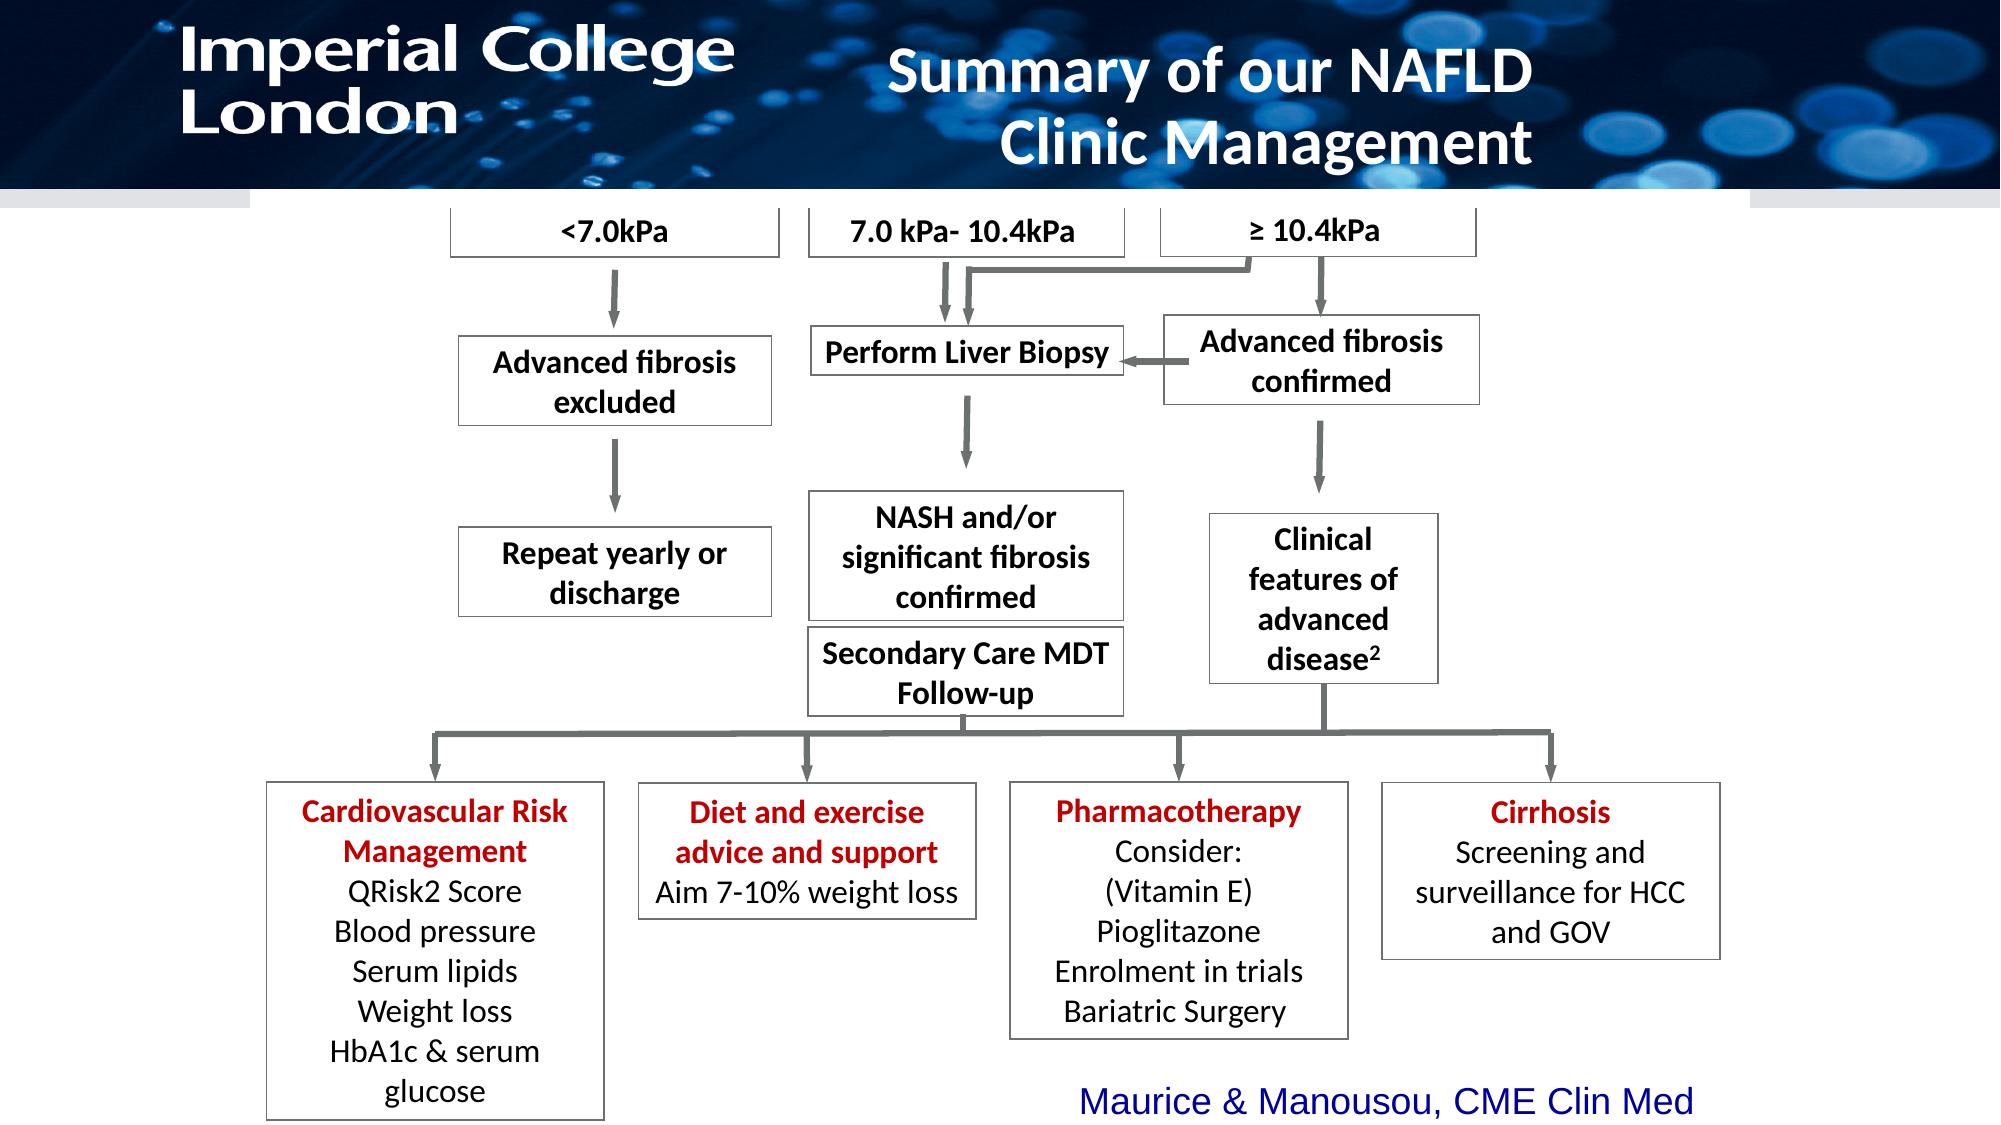

Summary of our NAFLD Clinic Management
≥ 10.4kPa
<7.0kPa
7.0 kPa- 10.4kPa
Advanced fibrosis confirmed
Perform Liver Biopsy
Advanced fibrosis excluded
NASH and/or significant fibrosis confirmed
Clinical features of advanced disease2
Repeat yearly or discharge
Secondary Care MDT Follow-up
Cardiovascular Risk Management
QRisk2 Score
Blood pressure
Serum lipids
Weight loss
HbA1c & serum glucose
Pharmacotherapy
Consider:
(Vitamin E)
Pioglitazone
Enrolment in trials
Bariatric Surgery
Cirrhosis
Screening and surveillance for HCC and GOV
Diet and exercise advice and support
Aim 7-10% weight loss
Maurice & Manousou, CME Clin Med